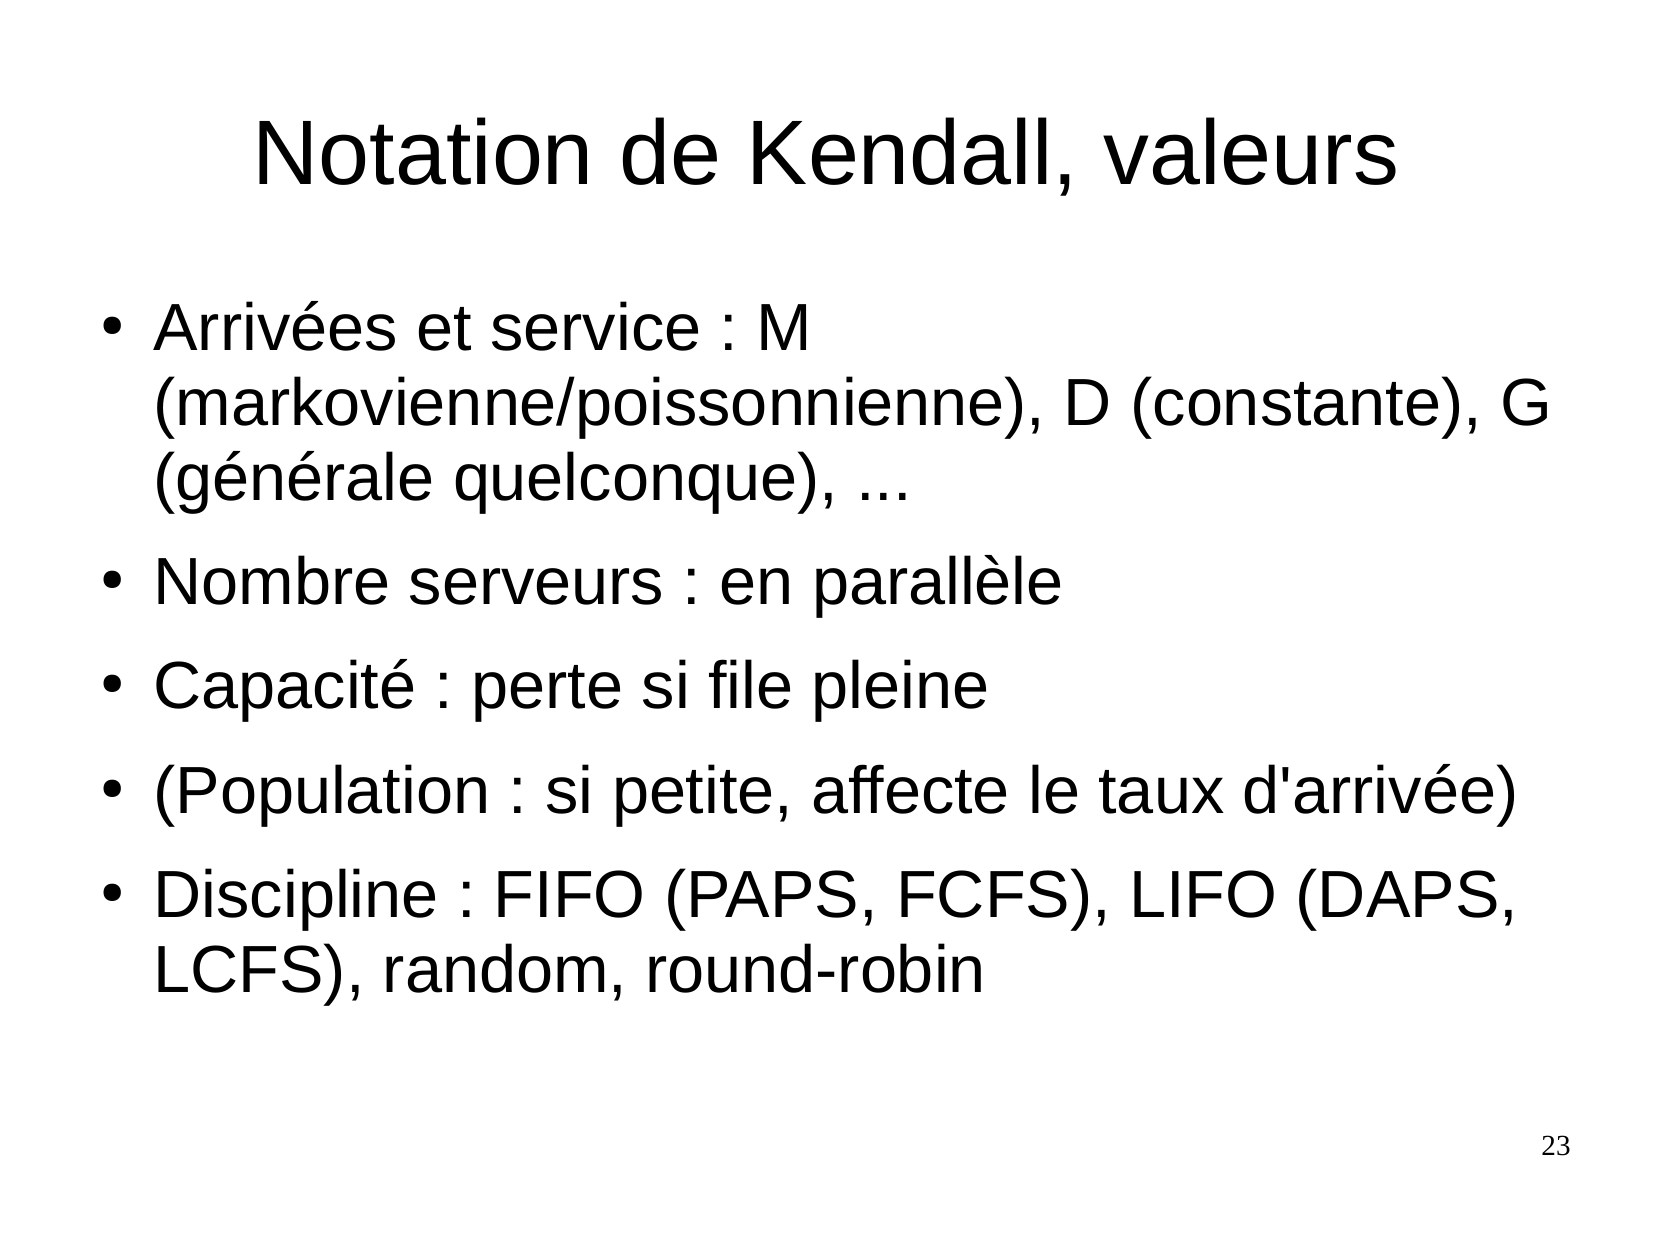

# Notation de Kendall, valeurs
Arrivées et service : M (markovienne/poissonnienne), D (constante), G (générale quelconque), ...
Nombre serveurs : en parallèle
Capacité : perte si file pleine
(Population : si petite, affecte le taux d'arrivée)
Discipline : FIFO (PAPS, FCFS), LIFO (DAPS, LCFS), random, round-robin
23